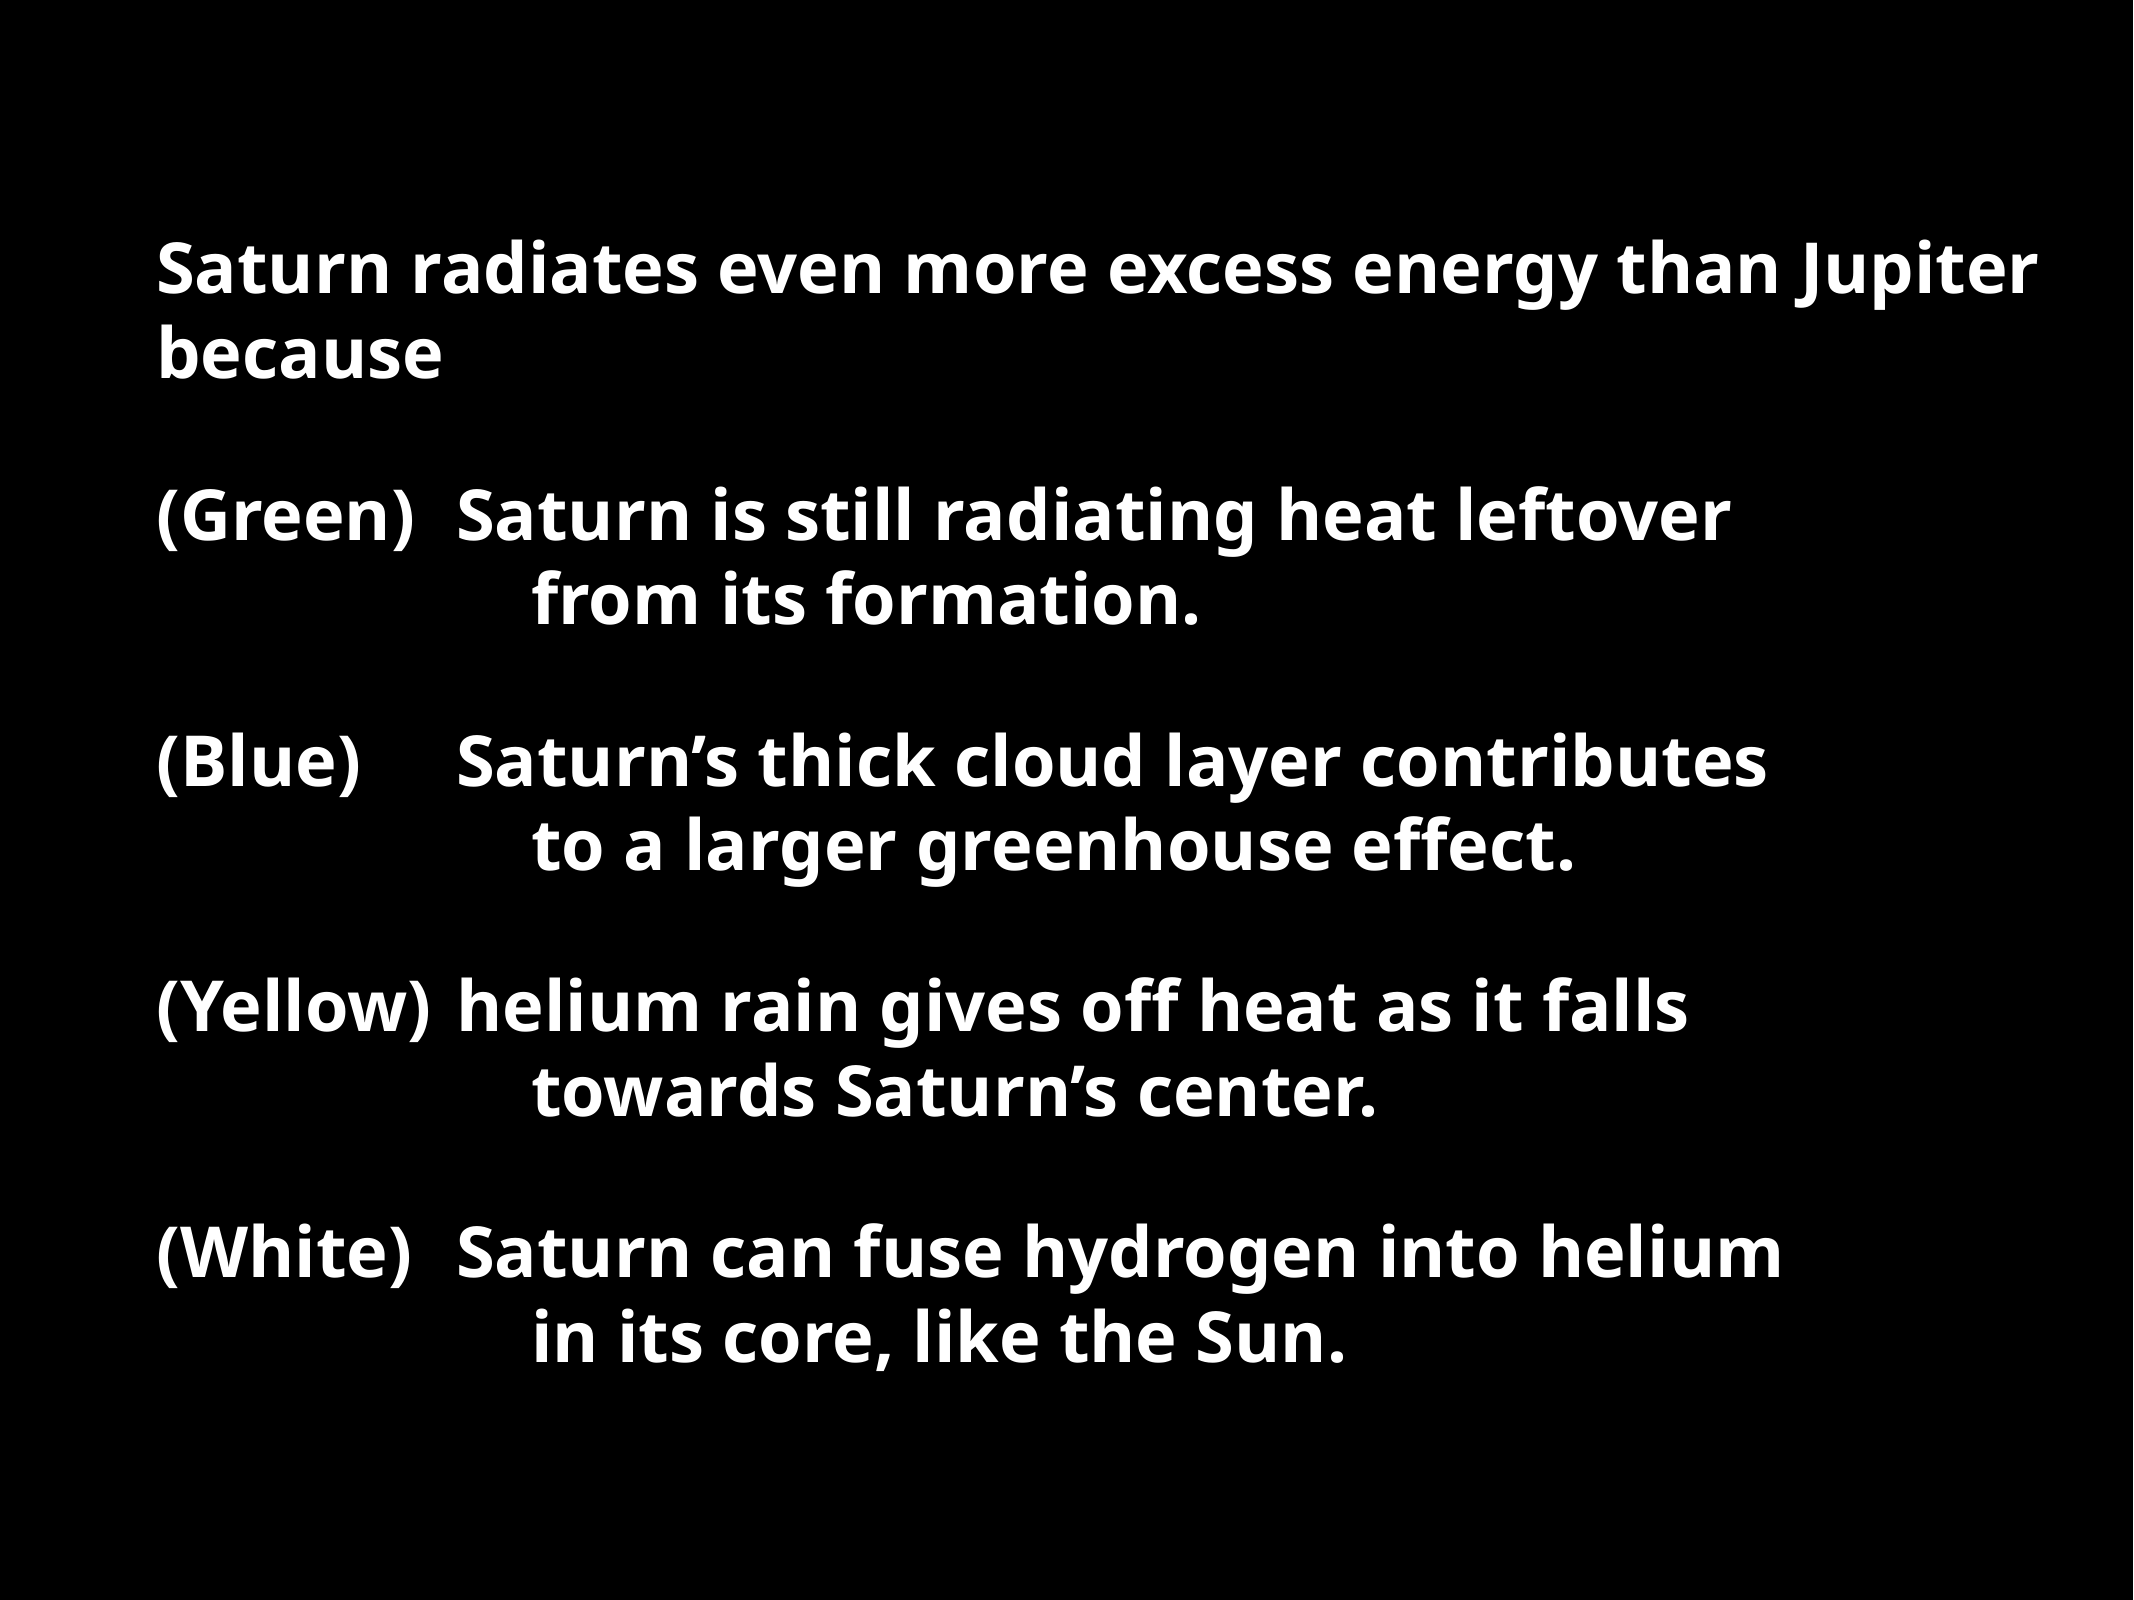

# Saturn radiates even more excess energy than Jupiter because
(Green) 	Saturn is still radiating heat leftover
					from its formation.
(Blue) 	Saturn’s thick cloud layer contributes
					to a larger greenhouse effect.
(Yellow) 	helium rain gives off heat as it falls
					towards Saturn’s center.
(White) 	Saturn can fuse hydrogen into helium
					in its core, like the Sun.